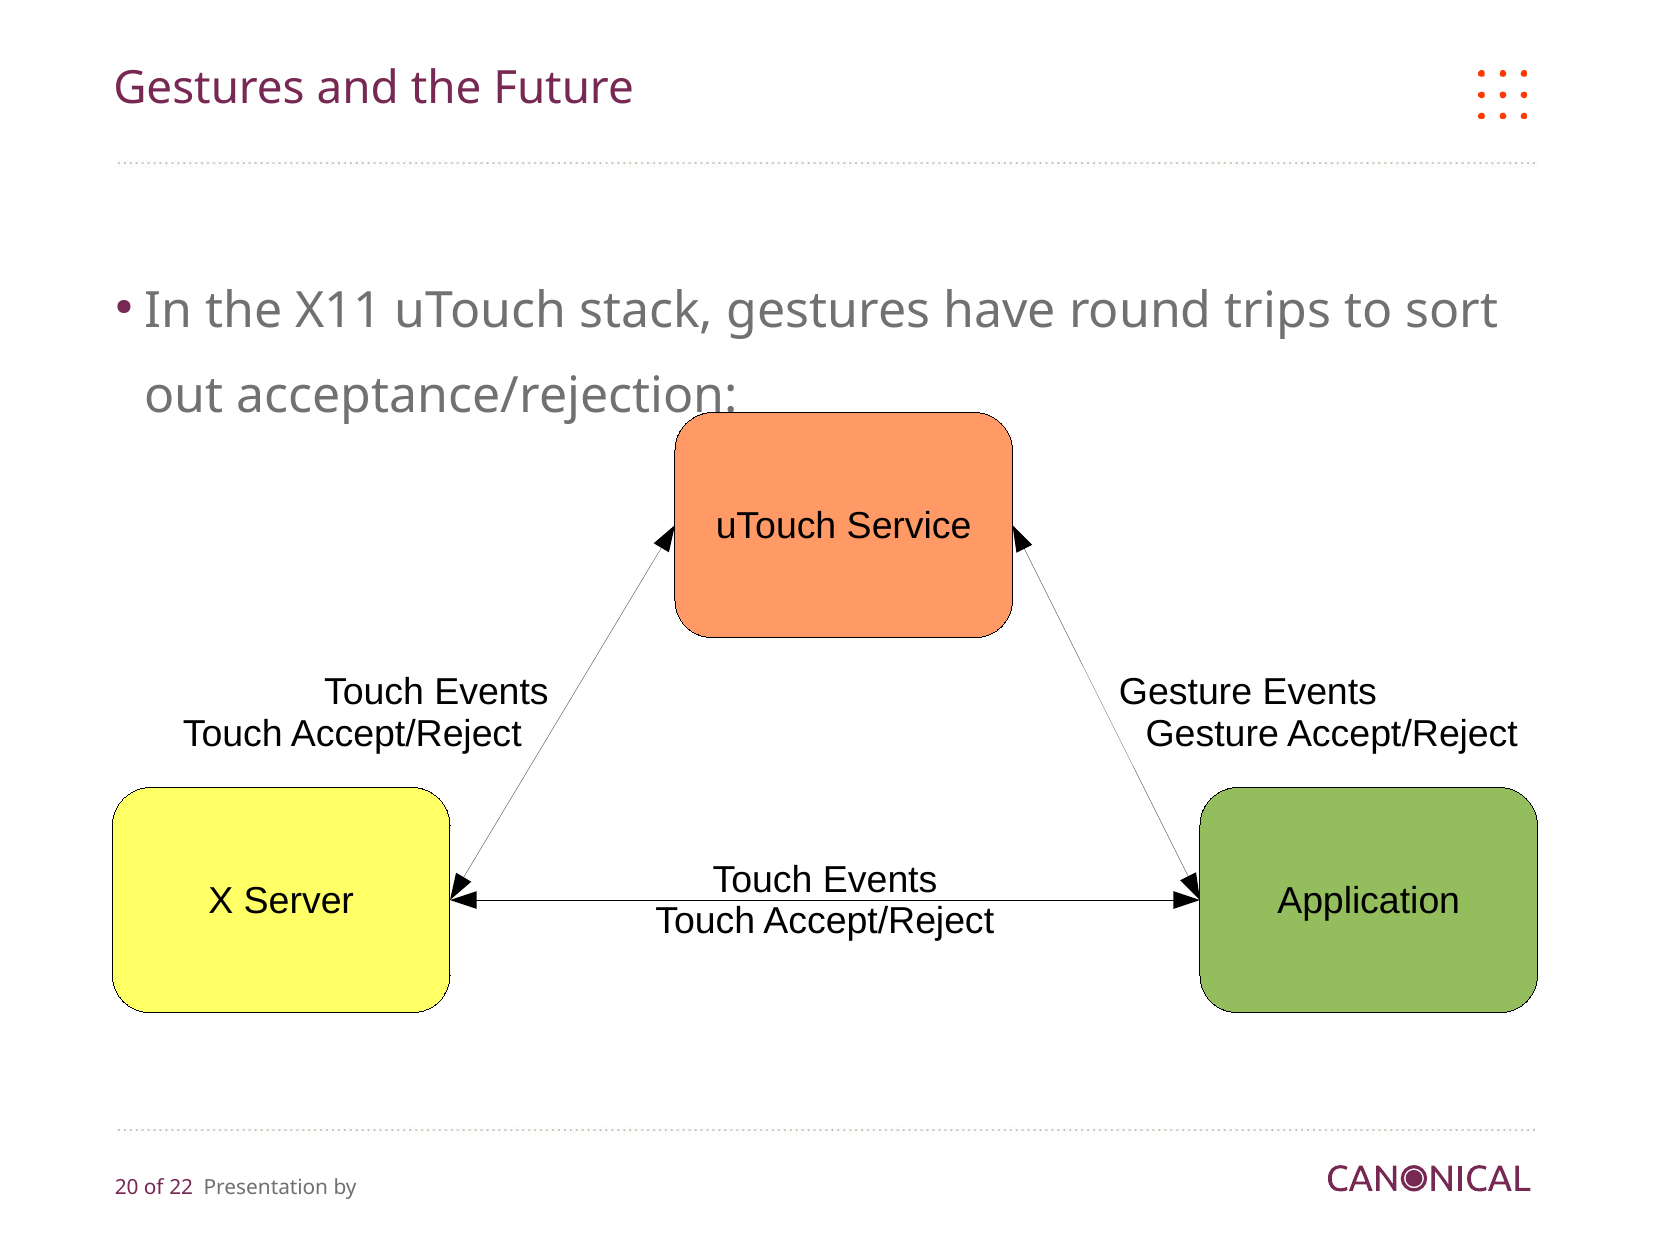

# Gestures and the Future
In the X11 uTouch stack, gestures have round trips to sort out acceptance/rejection:
uTouch Service
X Server
Application